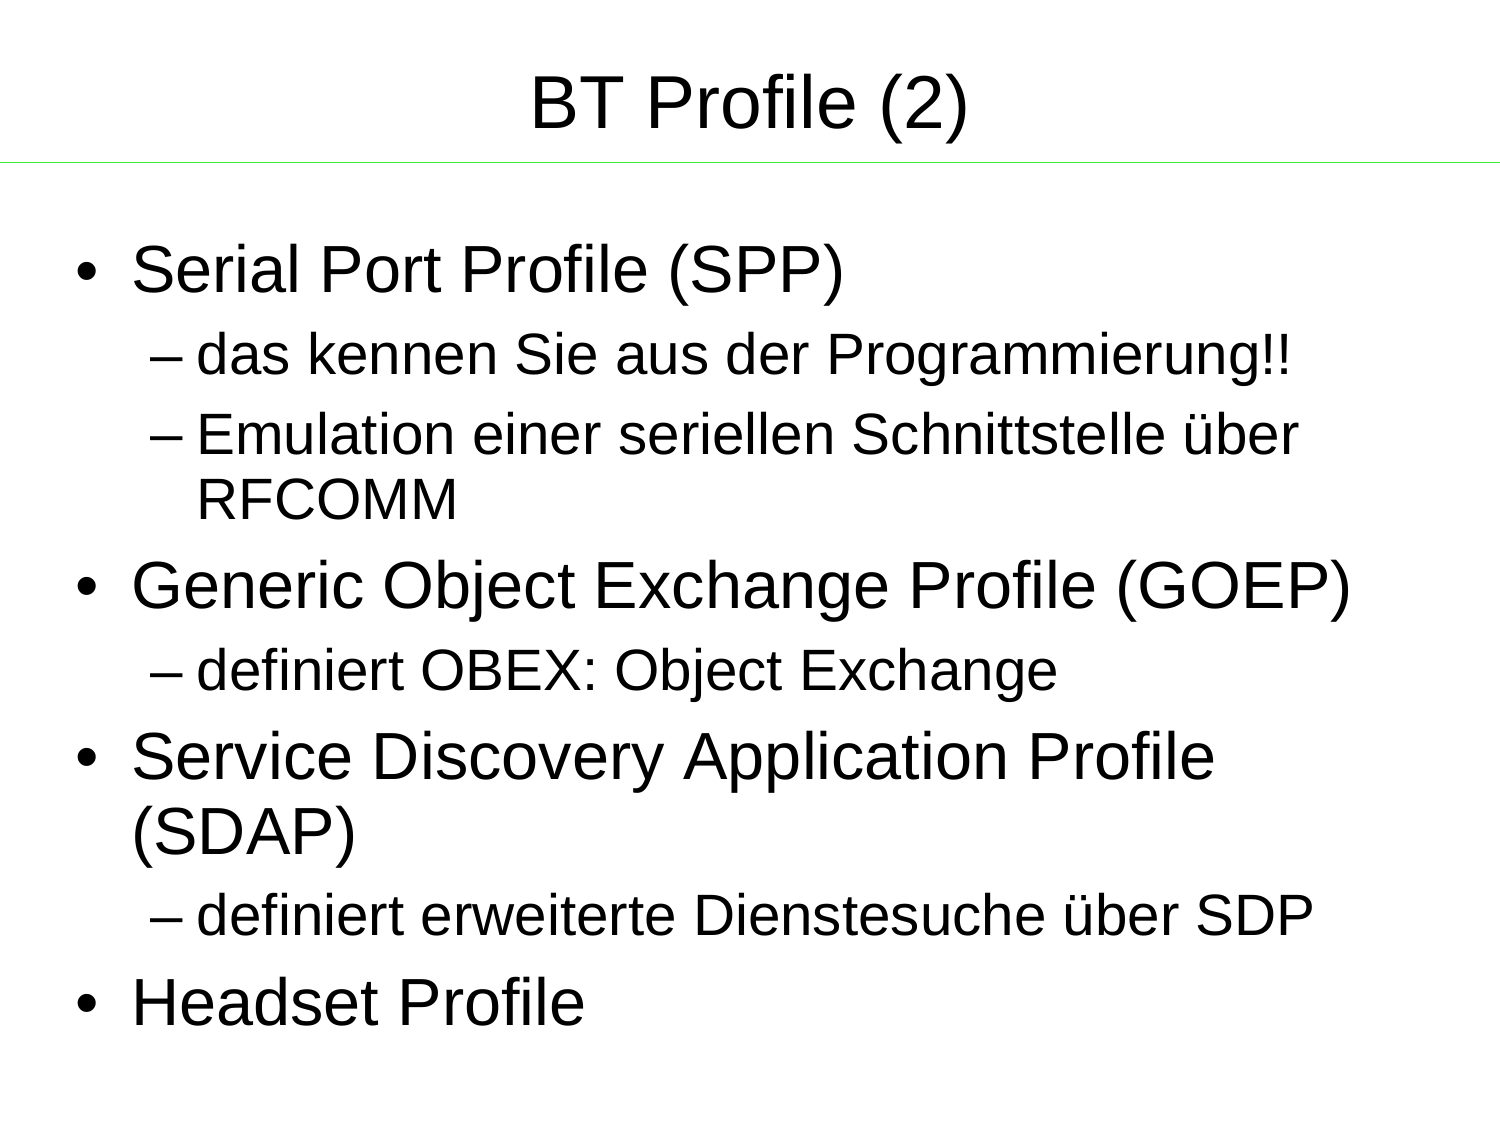

# BT Profile (2)
Serial Port Profile (SPP)
das kennen Sie aus der Programmierung!!
Emulation einer seriellen Schnittstelle über RFCOMM
Generic Object Exchange Profile (GOEP)
definiert OBEX: Object Exchange
Service Discovery Application Profile (SDAP)
definiert erweiterte Dienstesuche über SDP
Headset Profile